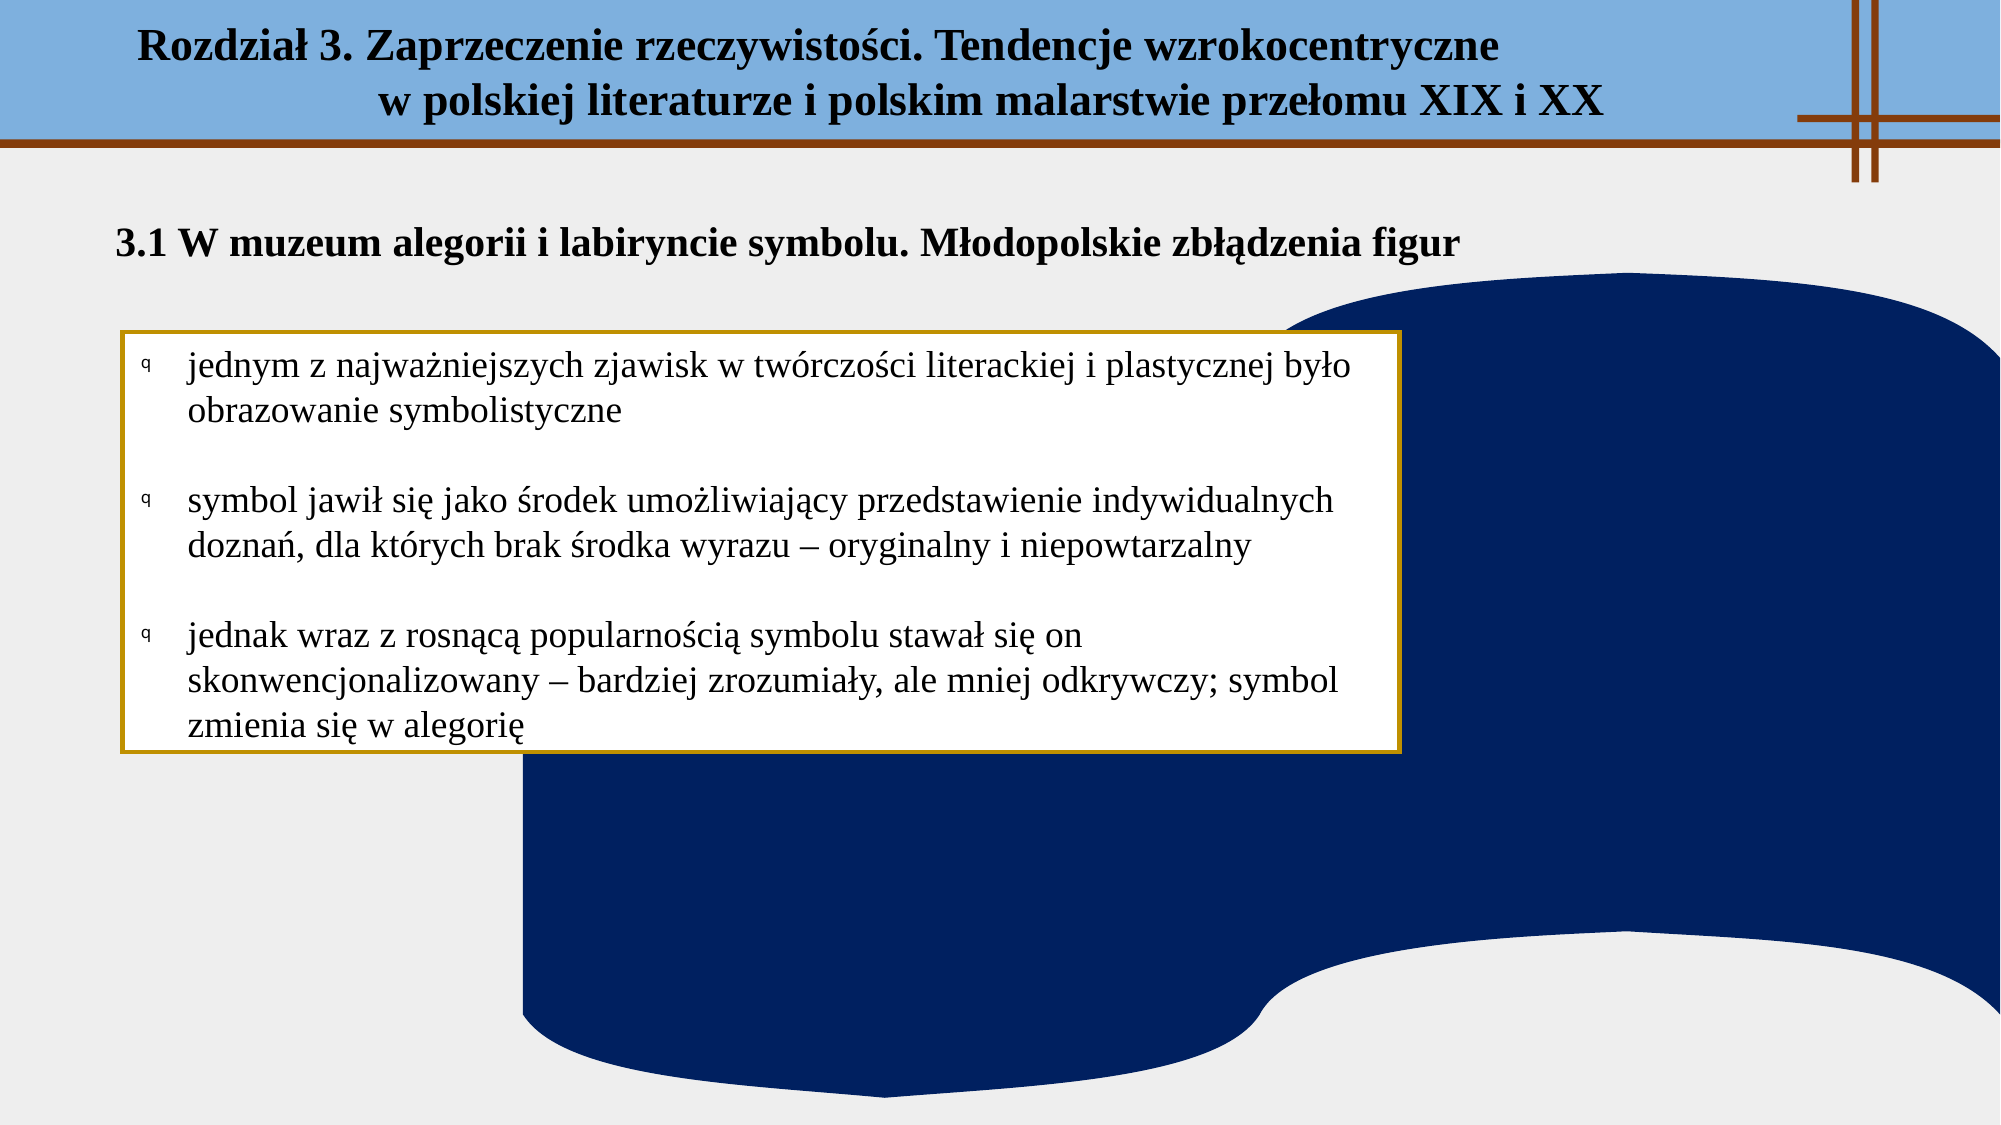

Rozdział 3. Zaprzeczenie rzeczywistości. Tendencje wzrokocentryczne w polskiej literaturze i polskim malarstwie przełomu XIX i XX
3.1 W muzeum alegorii i labiryncie symbolu. Młodopolskie zbłądzenia figur
jednym z najważniejszych zjawisk w twórczości literackiej i plastycznej było obrazowanie symbolistyczne
symbol jawił się jako środek umożliwiający przedstawienie indywidualnych doznań, dla których brak środka wyrazu – oryginalny i niepowtarzalny
jednak wraz z rosnącą popularnością symbolu stawał się on skonwencjonalizowany – bardziej zrozumiały, ale mniej odkrywczy; symbol zmienia się w alegorię